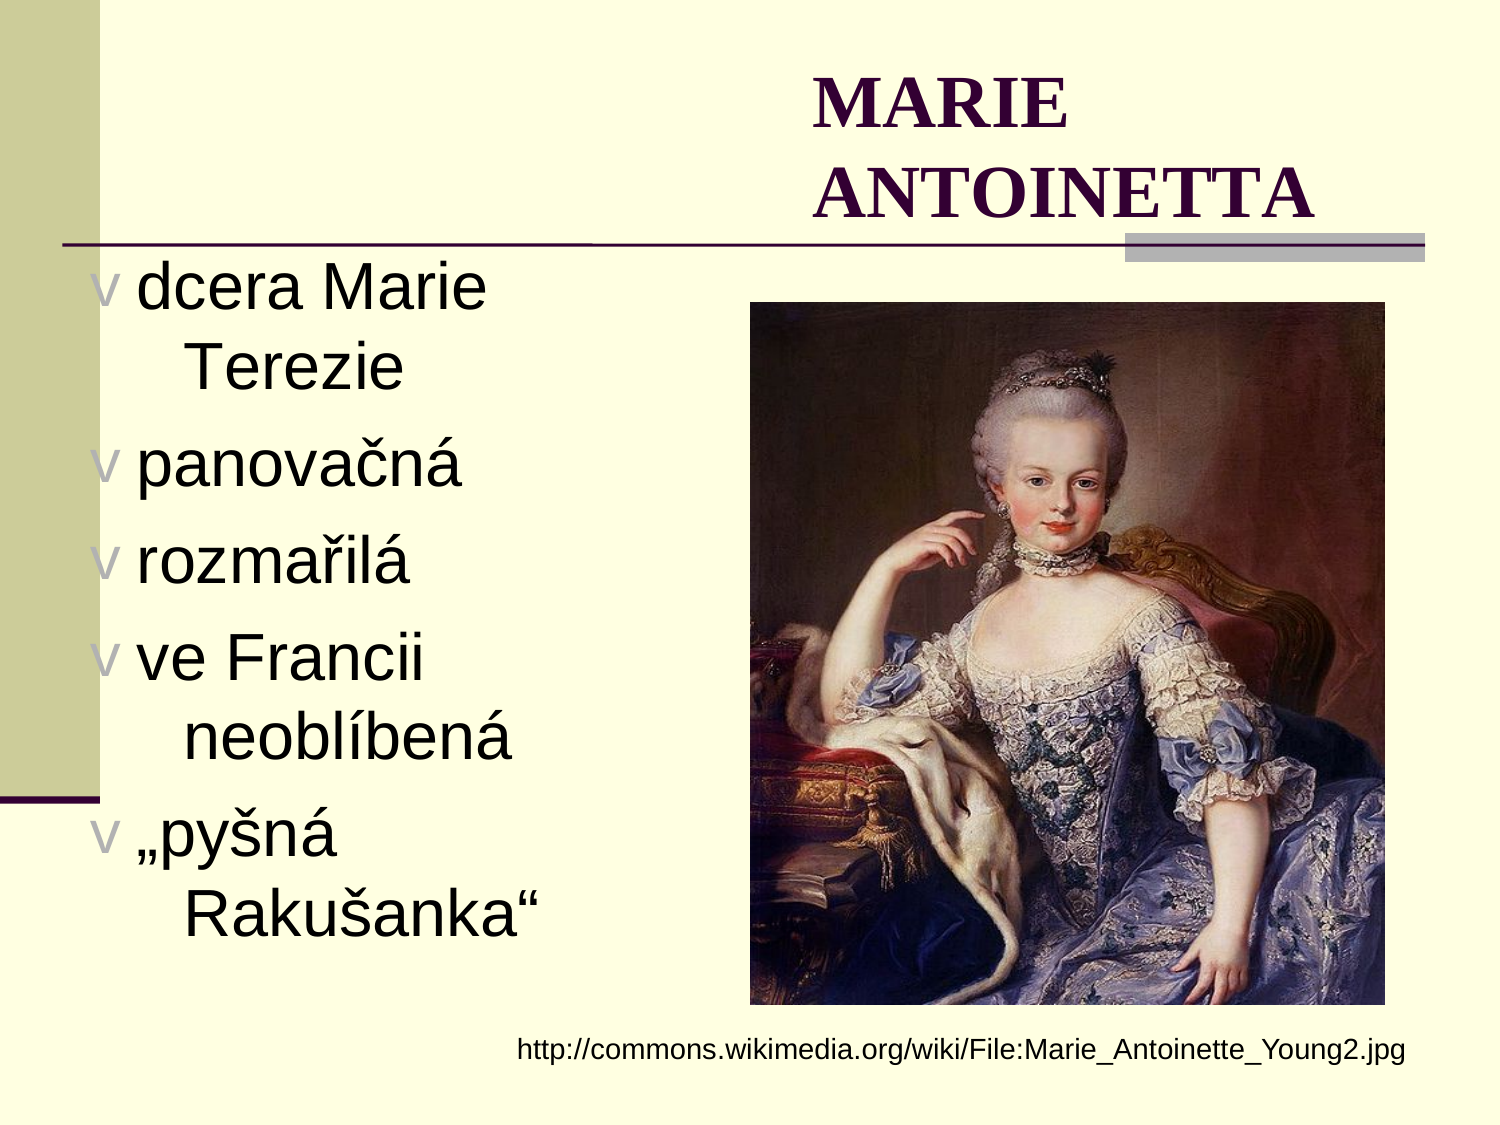

# MARIE ANTOINETTA
dcera Marie Terezie
panovačná
rozmařilá
ve Francii neoblíbená
„pyšná Rakušanka“
http://commons.wikimedia.org/wiki/File:Marie_Antoinette_Young2.jpg